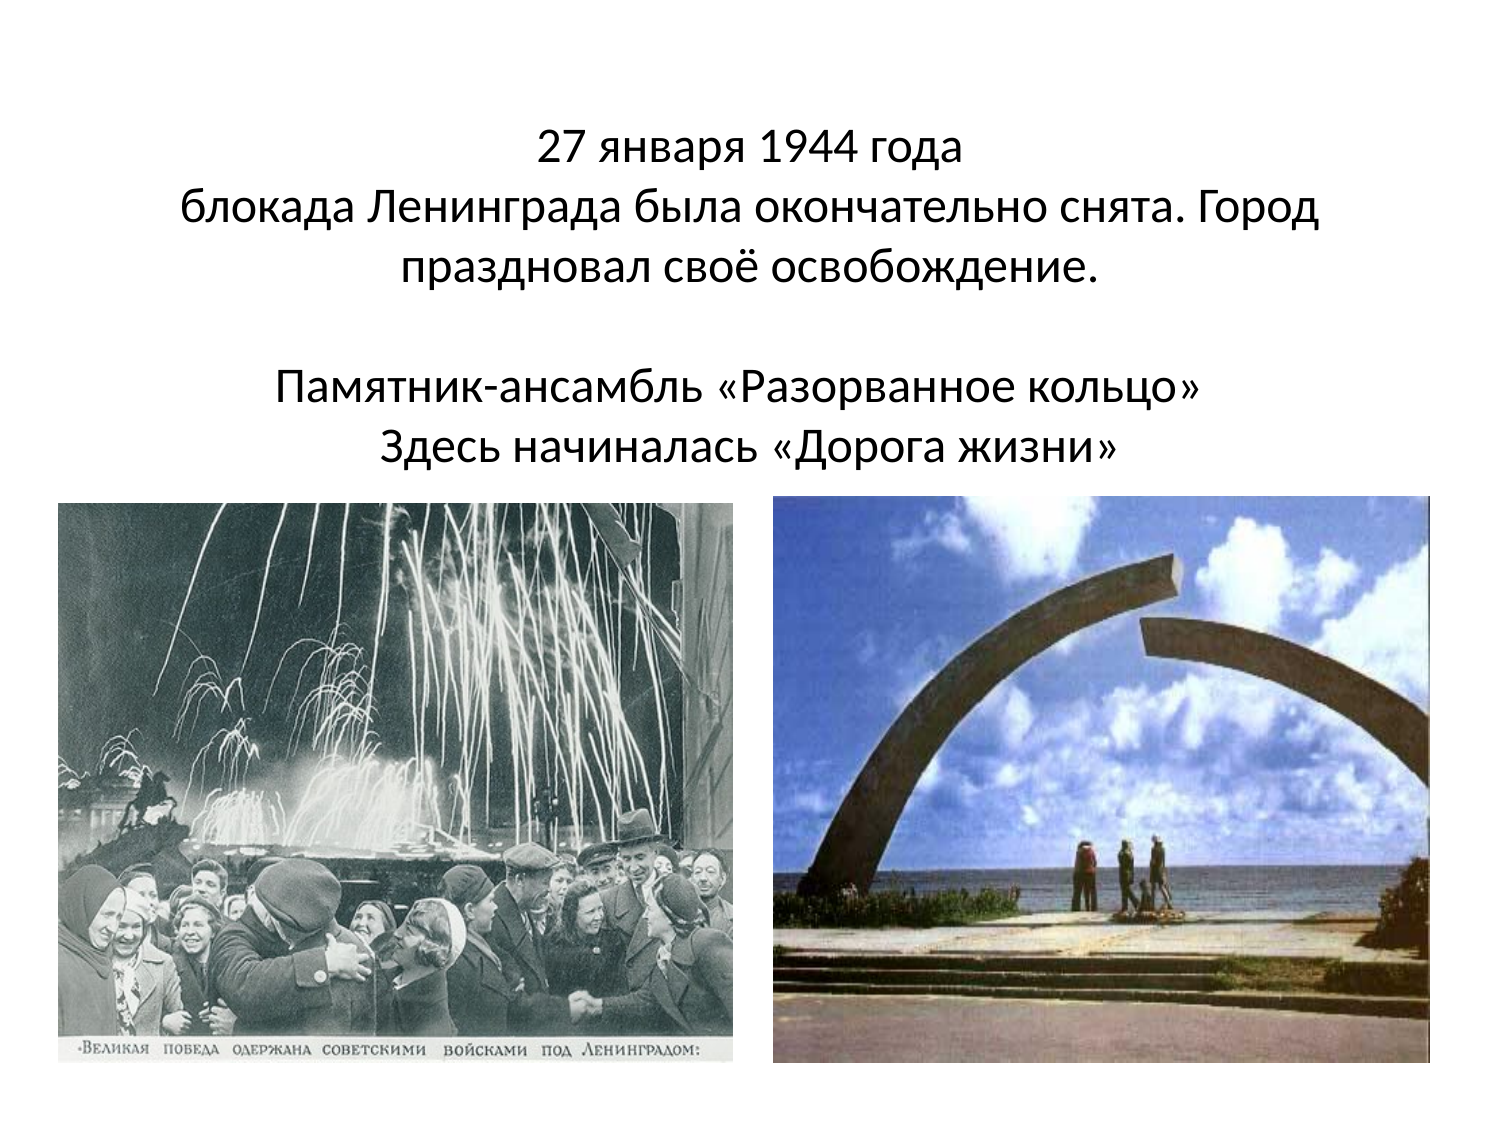

# 27 января 1944 года блокада Ленинграда была окончательно снята. Город праздновал своё освобождение. Памятник-ансамбль «Разорванное кольцо» Здесь начиналась «Дорога жизни»